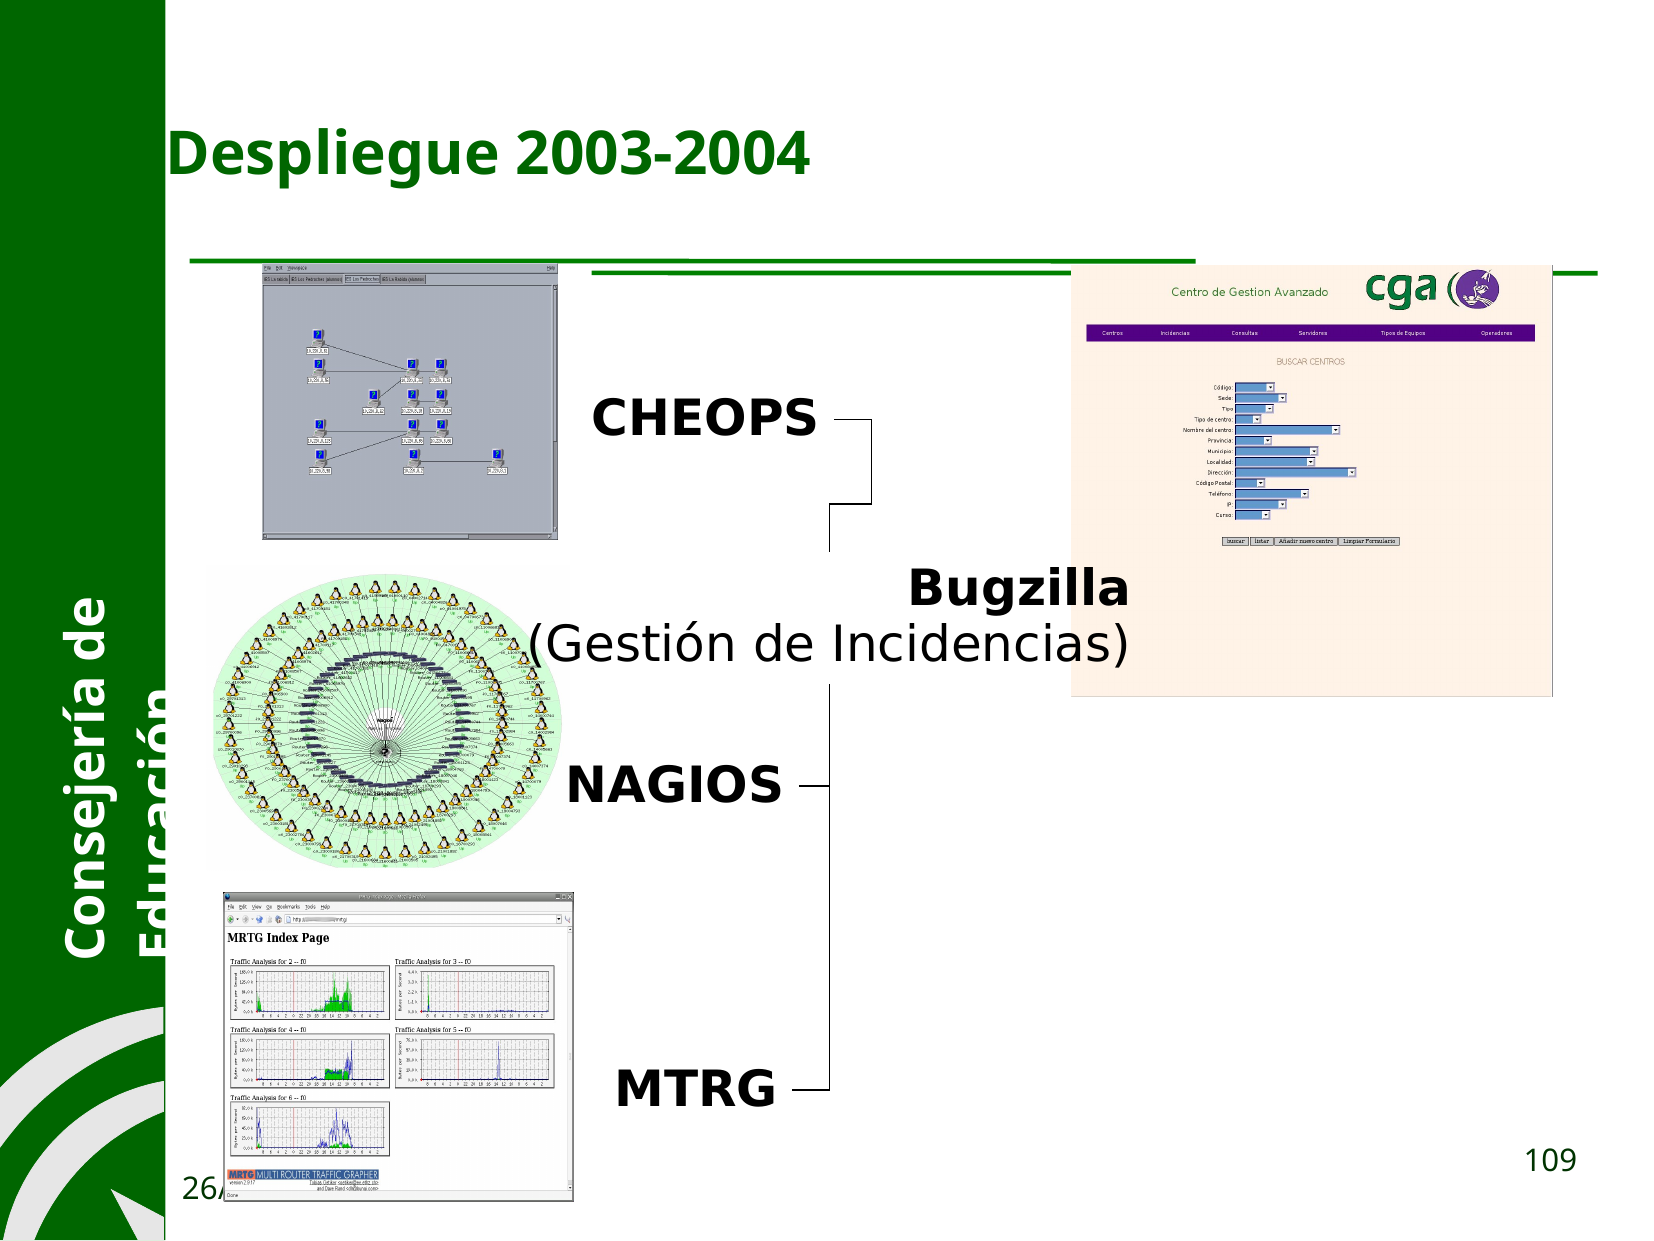

# Despliegue 2003-2004
CHEOPS
Bugzilla
(Gestión de Incidencias)
NAGIOS
MTRG
109